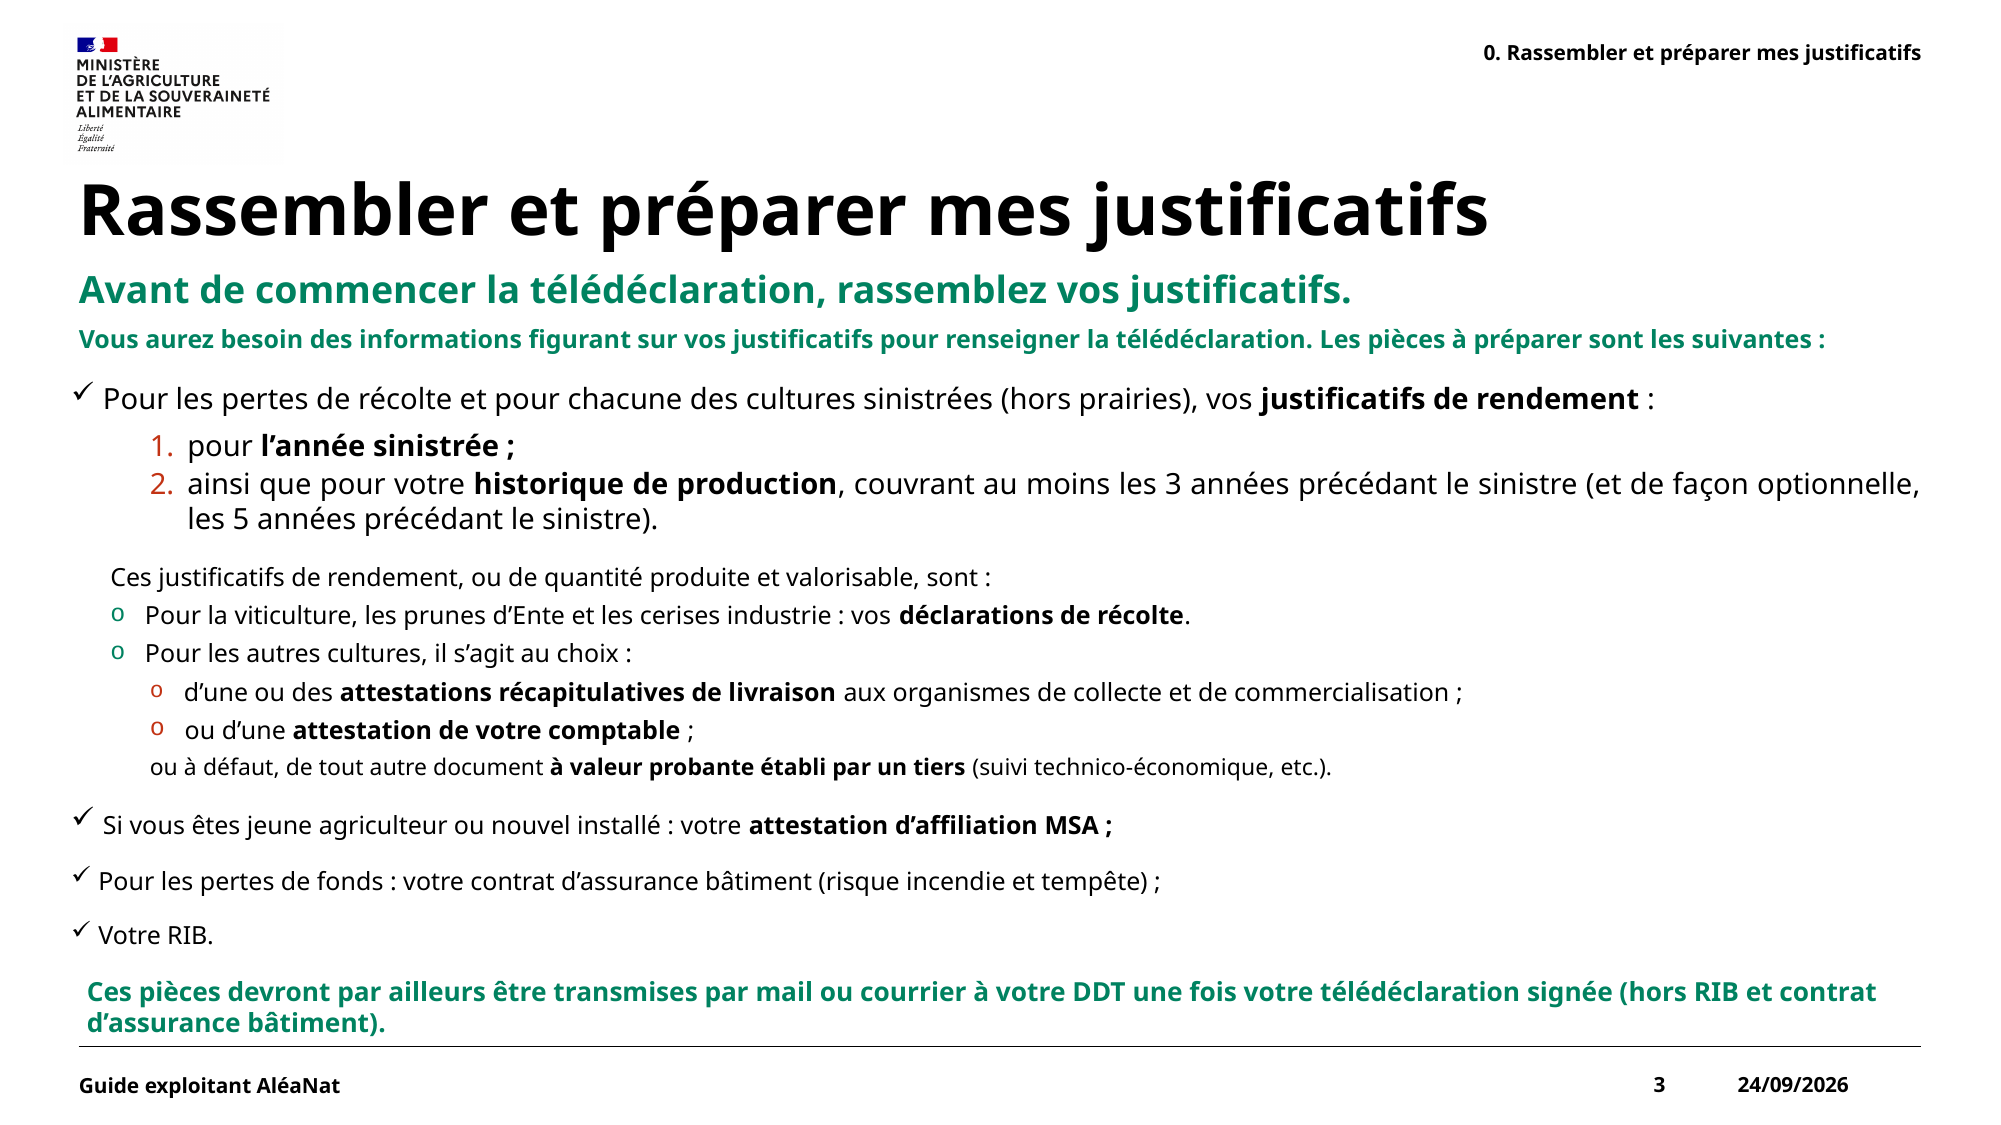

0. Rassembler et préparer mes justificatifs
# Rassembler et préparer mes justificatifs
Avant de commencer la télédéclaration, rassemblez vos justificatifs.
Vous aurez besoin des informations figurant sur vos justificatifs pour renseigner la télédéclaration. Les pièces à préparer sont les suivantes :
 Pour les pertes de récolte et pour chacune des cultures sinistrées (hors prairies), vos justificatifs de rendement :
pour l’année sinistrée ;
ainsi que pour votre historique de production, couvrant au moins les 3 années précédant le sinistre (et de façon optionnelle, les 5 années précédant le sinistre).
Ces justificatifs de rendement, ou de quantité produite et valorisable, sont :
 Pour la viticulture, les prunes d’Ente et les cerises industrie : vos déclarations de récolte.
 Pour les autres cultures, il s’agit au choix :
 d’une ou des attestations récapitulatives de livraison aux organismes de collecte et de commercialisation ;
 ou d’une attestation de votre comptable ;
ou à défaut, de tout autre document à valeur probante établi par un tiers (suivi technico-économique, etc.).
 Si vous êtes jeune agriculteur ou nouvel installé : votre attestation d’affiliation MSA ;
 Pour les pertes de fonds : votre contrat d’assurance bâtiment (risque incendie et tempête) ;
 Votre RIB.
Ces pièces devront par ailleurs être transmises par mail ou courrier à votre DDT une fois votre télédéclaration signée (hors RIB et contrat d’assurance bâtiment).
Guide exploitant AléaNat
3